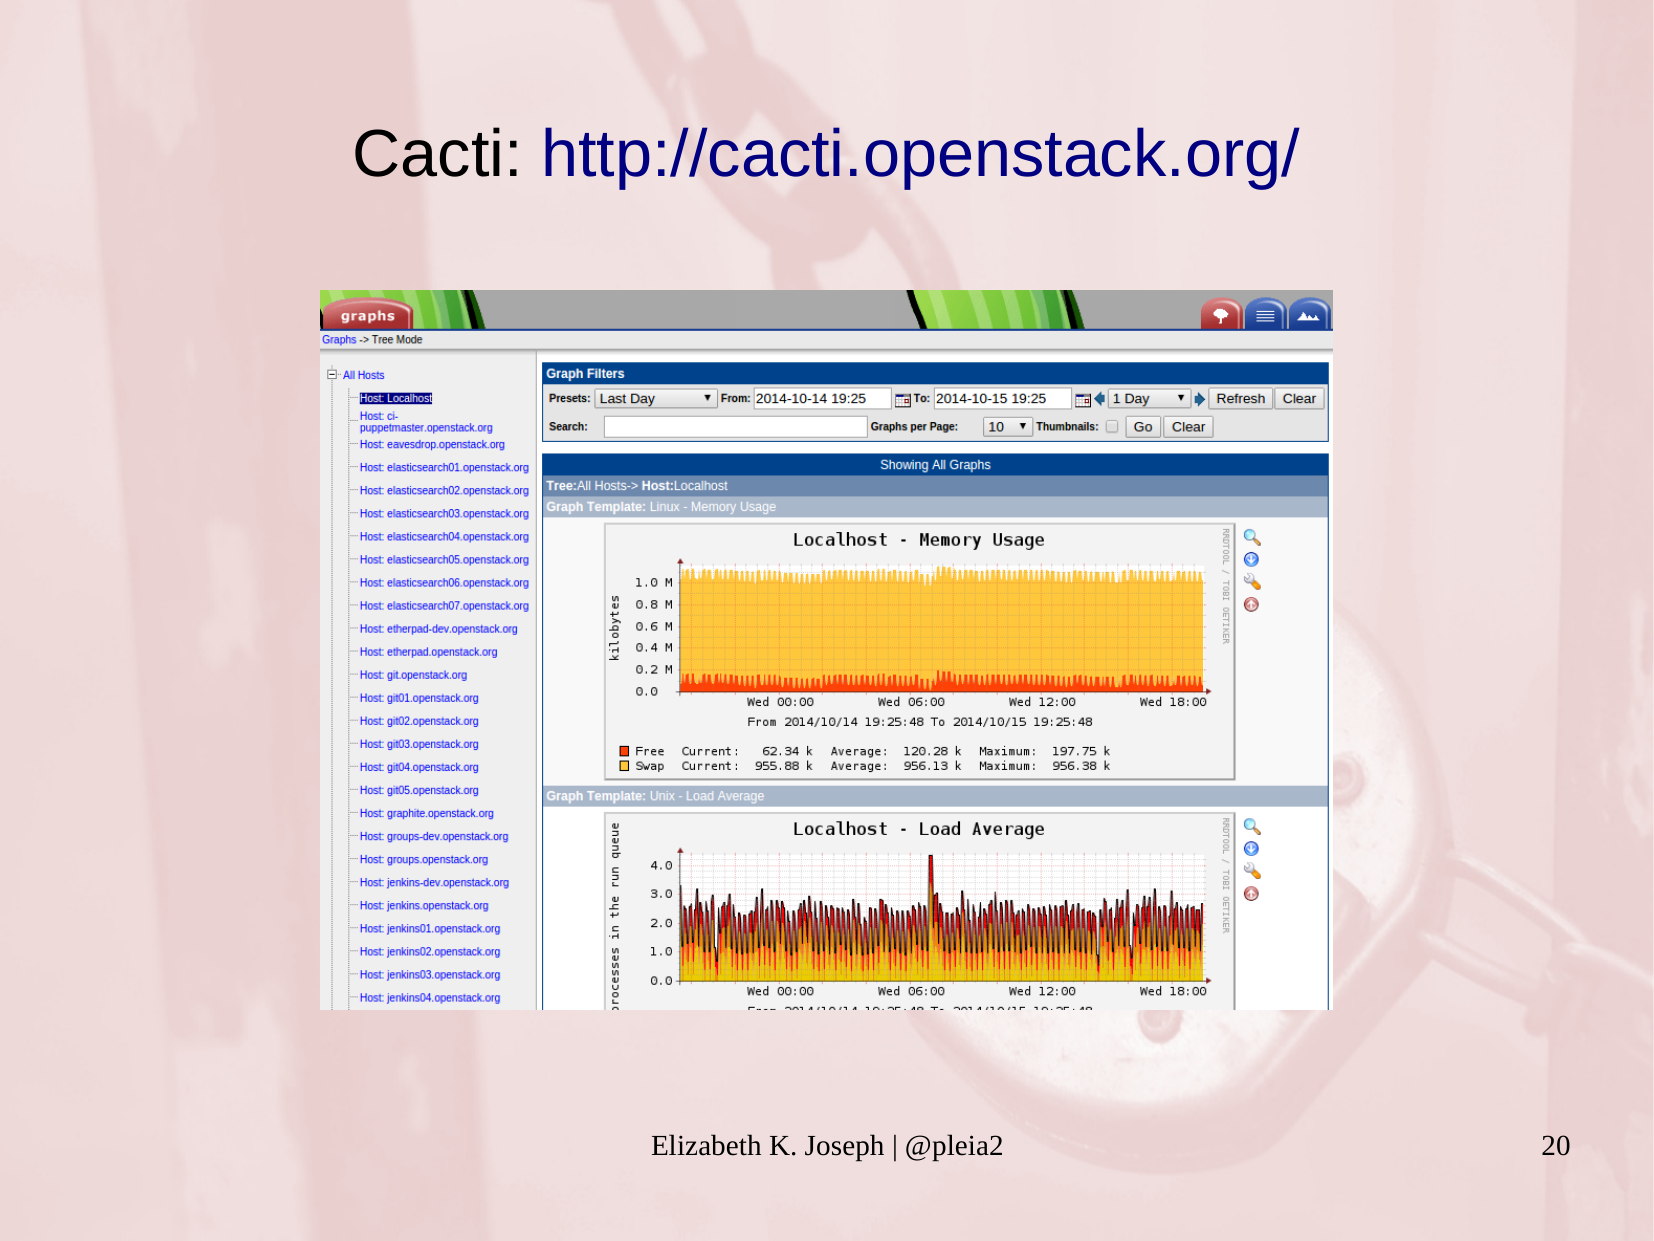

# Cacti: http://cacti.openstack.org/
Elizabeth K. Joseph | @pleia2
20